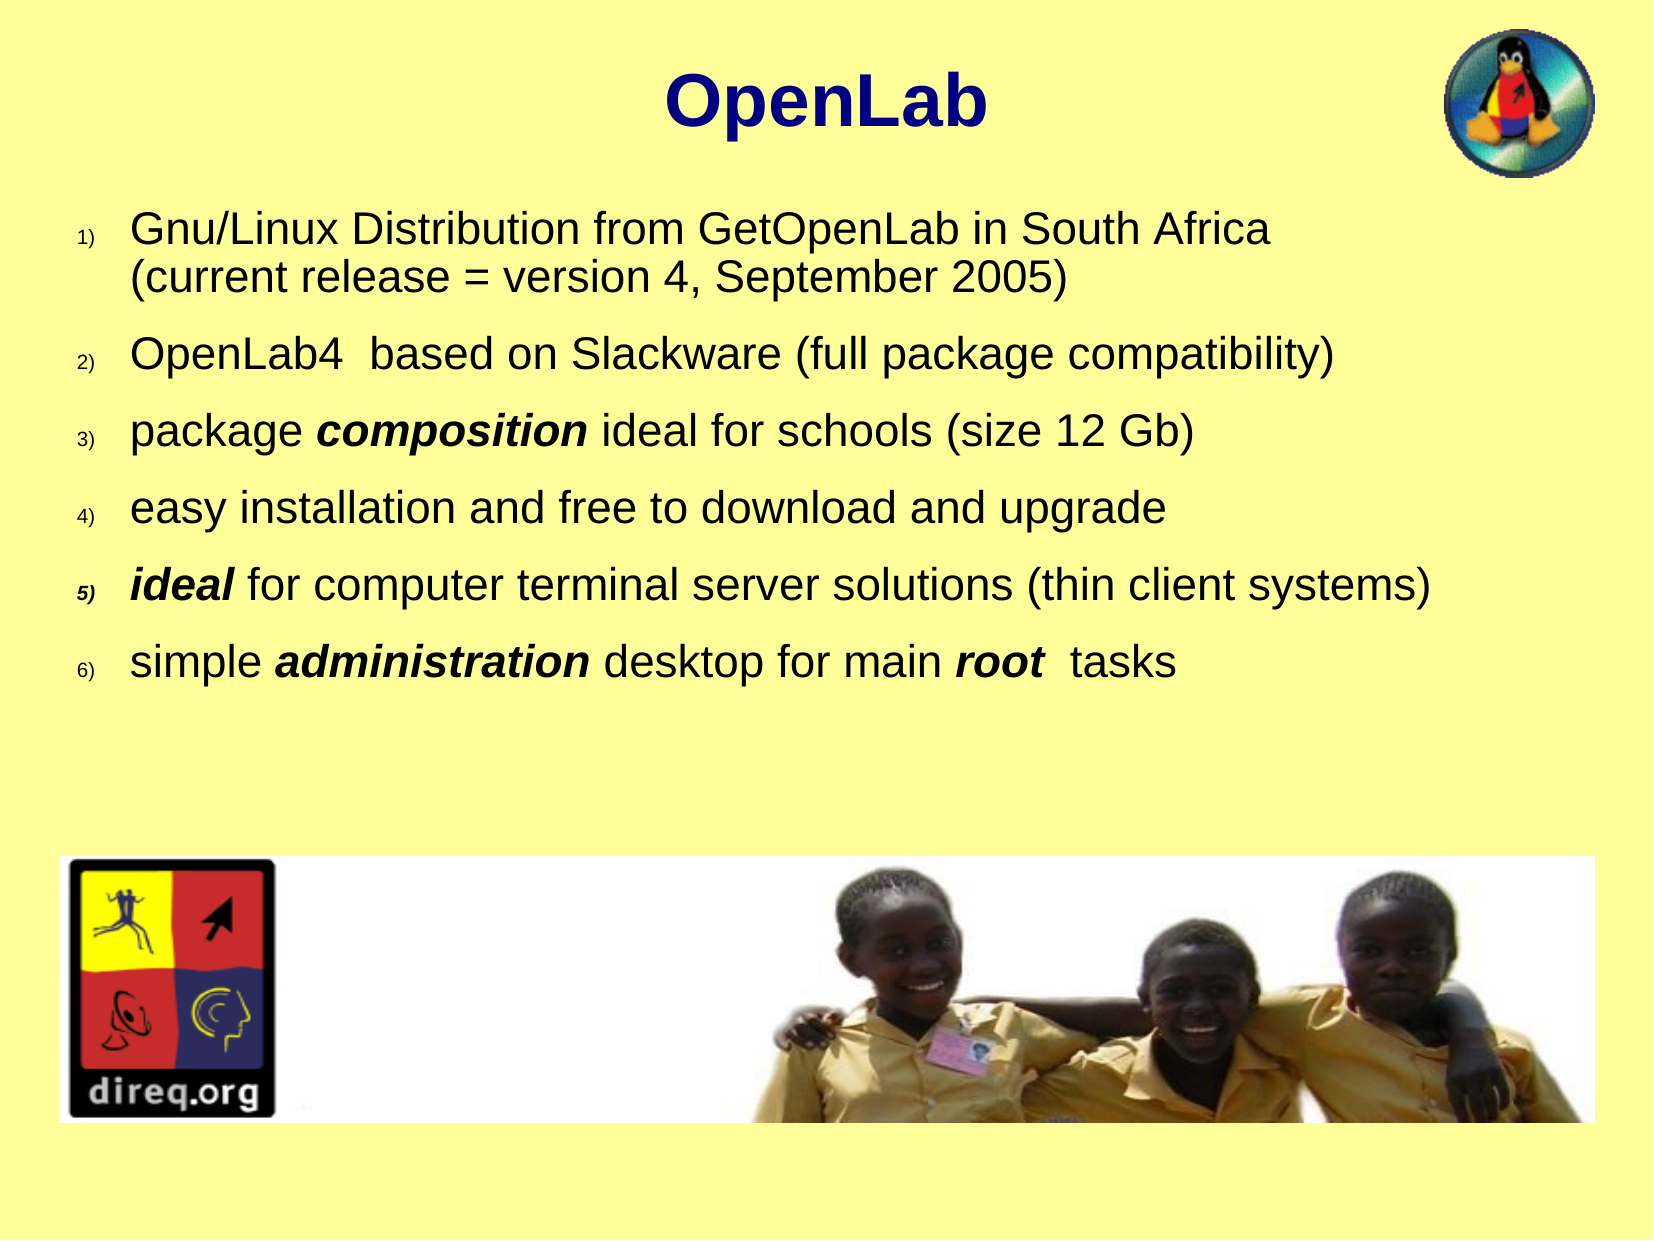

# OpenLab
Gnu/Linux Distribution from GetOpenLab in South Africa
(current release = version 4, September 2005)
OpenLab4 based on Slackware (full package compatibility)
package composition ideal for schools (size 12 Gb)
easy installation and free to download and upgrade
ideal for computer terminal server solutions (thin client systems)
simple administration desktop for main root tasks